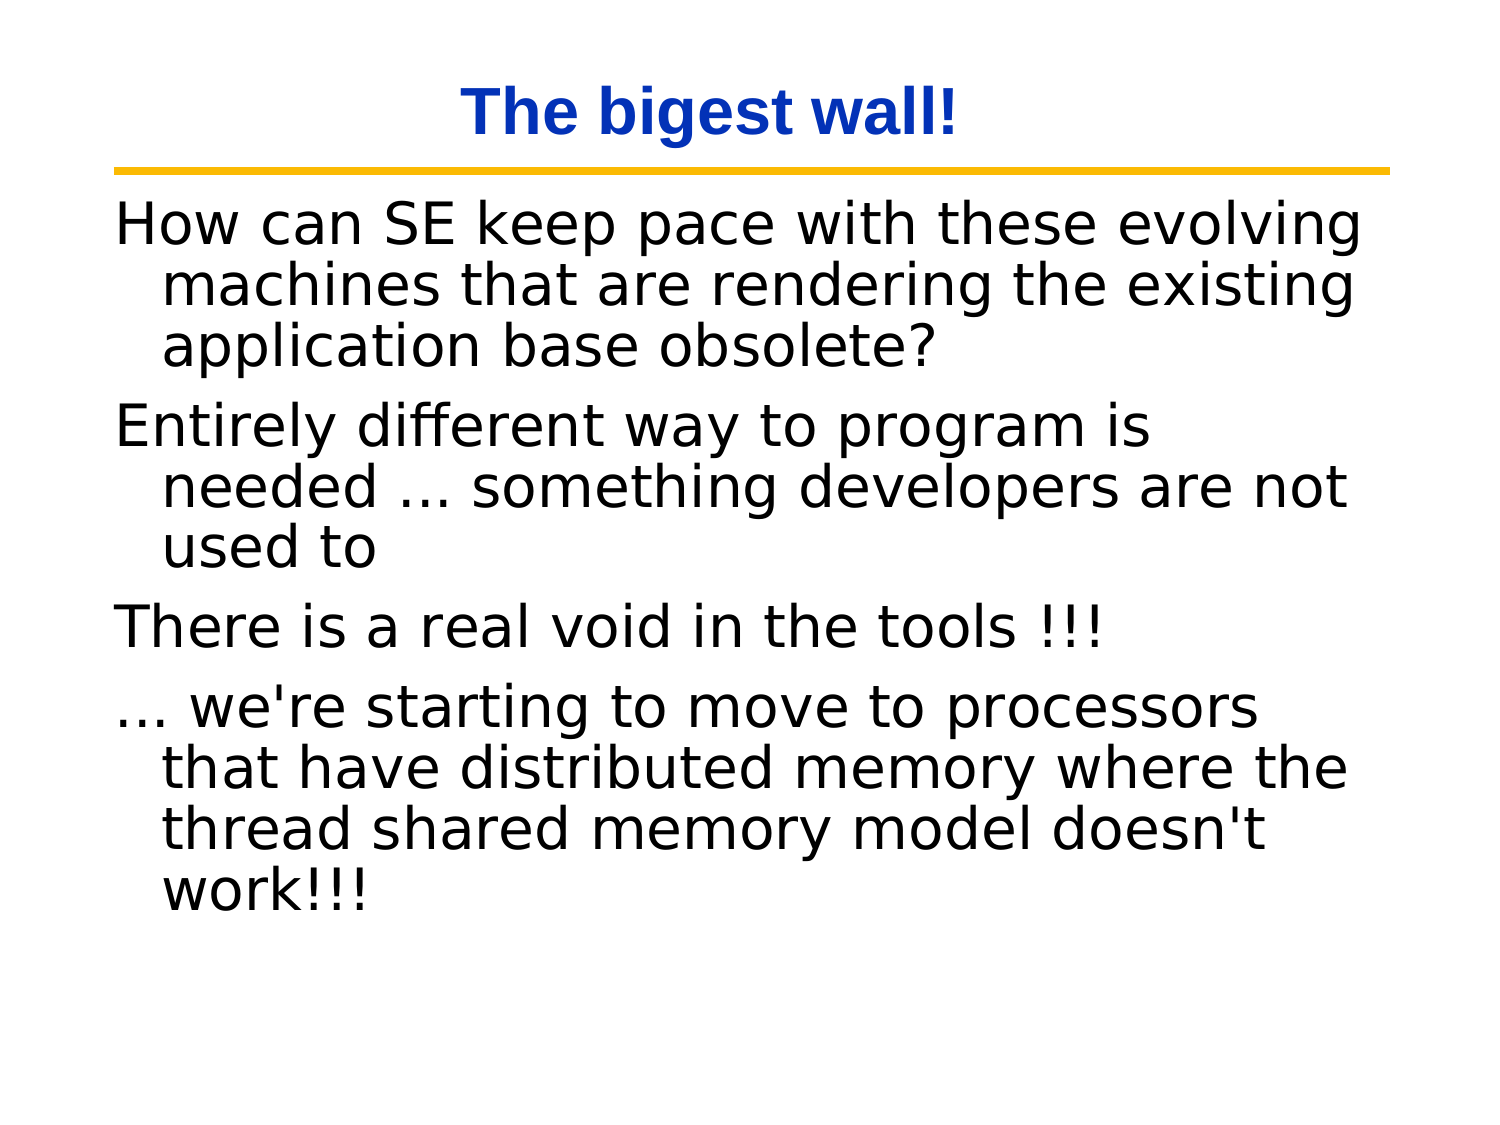

# The bigest wall!
How can SE keep pace with these evolving machines that are rendering the existing application base obsolete?
Entirely different way to program is needed ... something developers are not used to
There is a real void in the tools !!!
... we're starting to move to processors that have distributed memory where the thread shared memory model doesn't work!!!